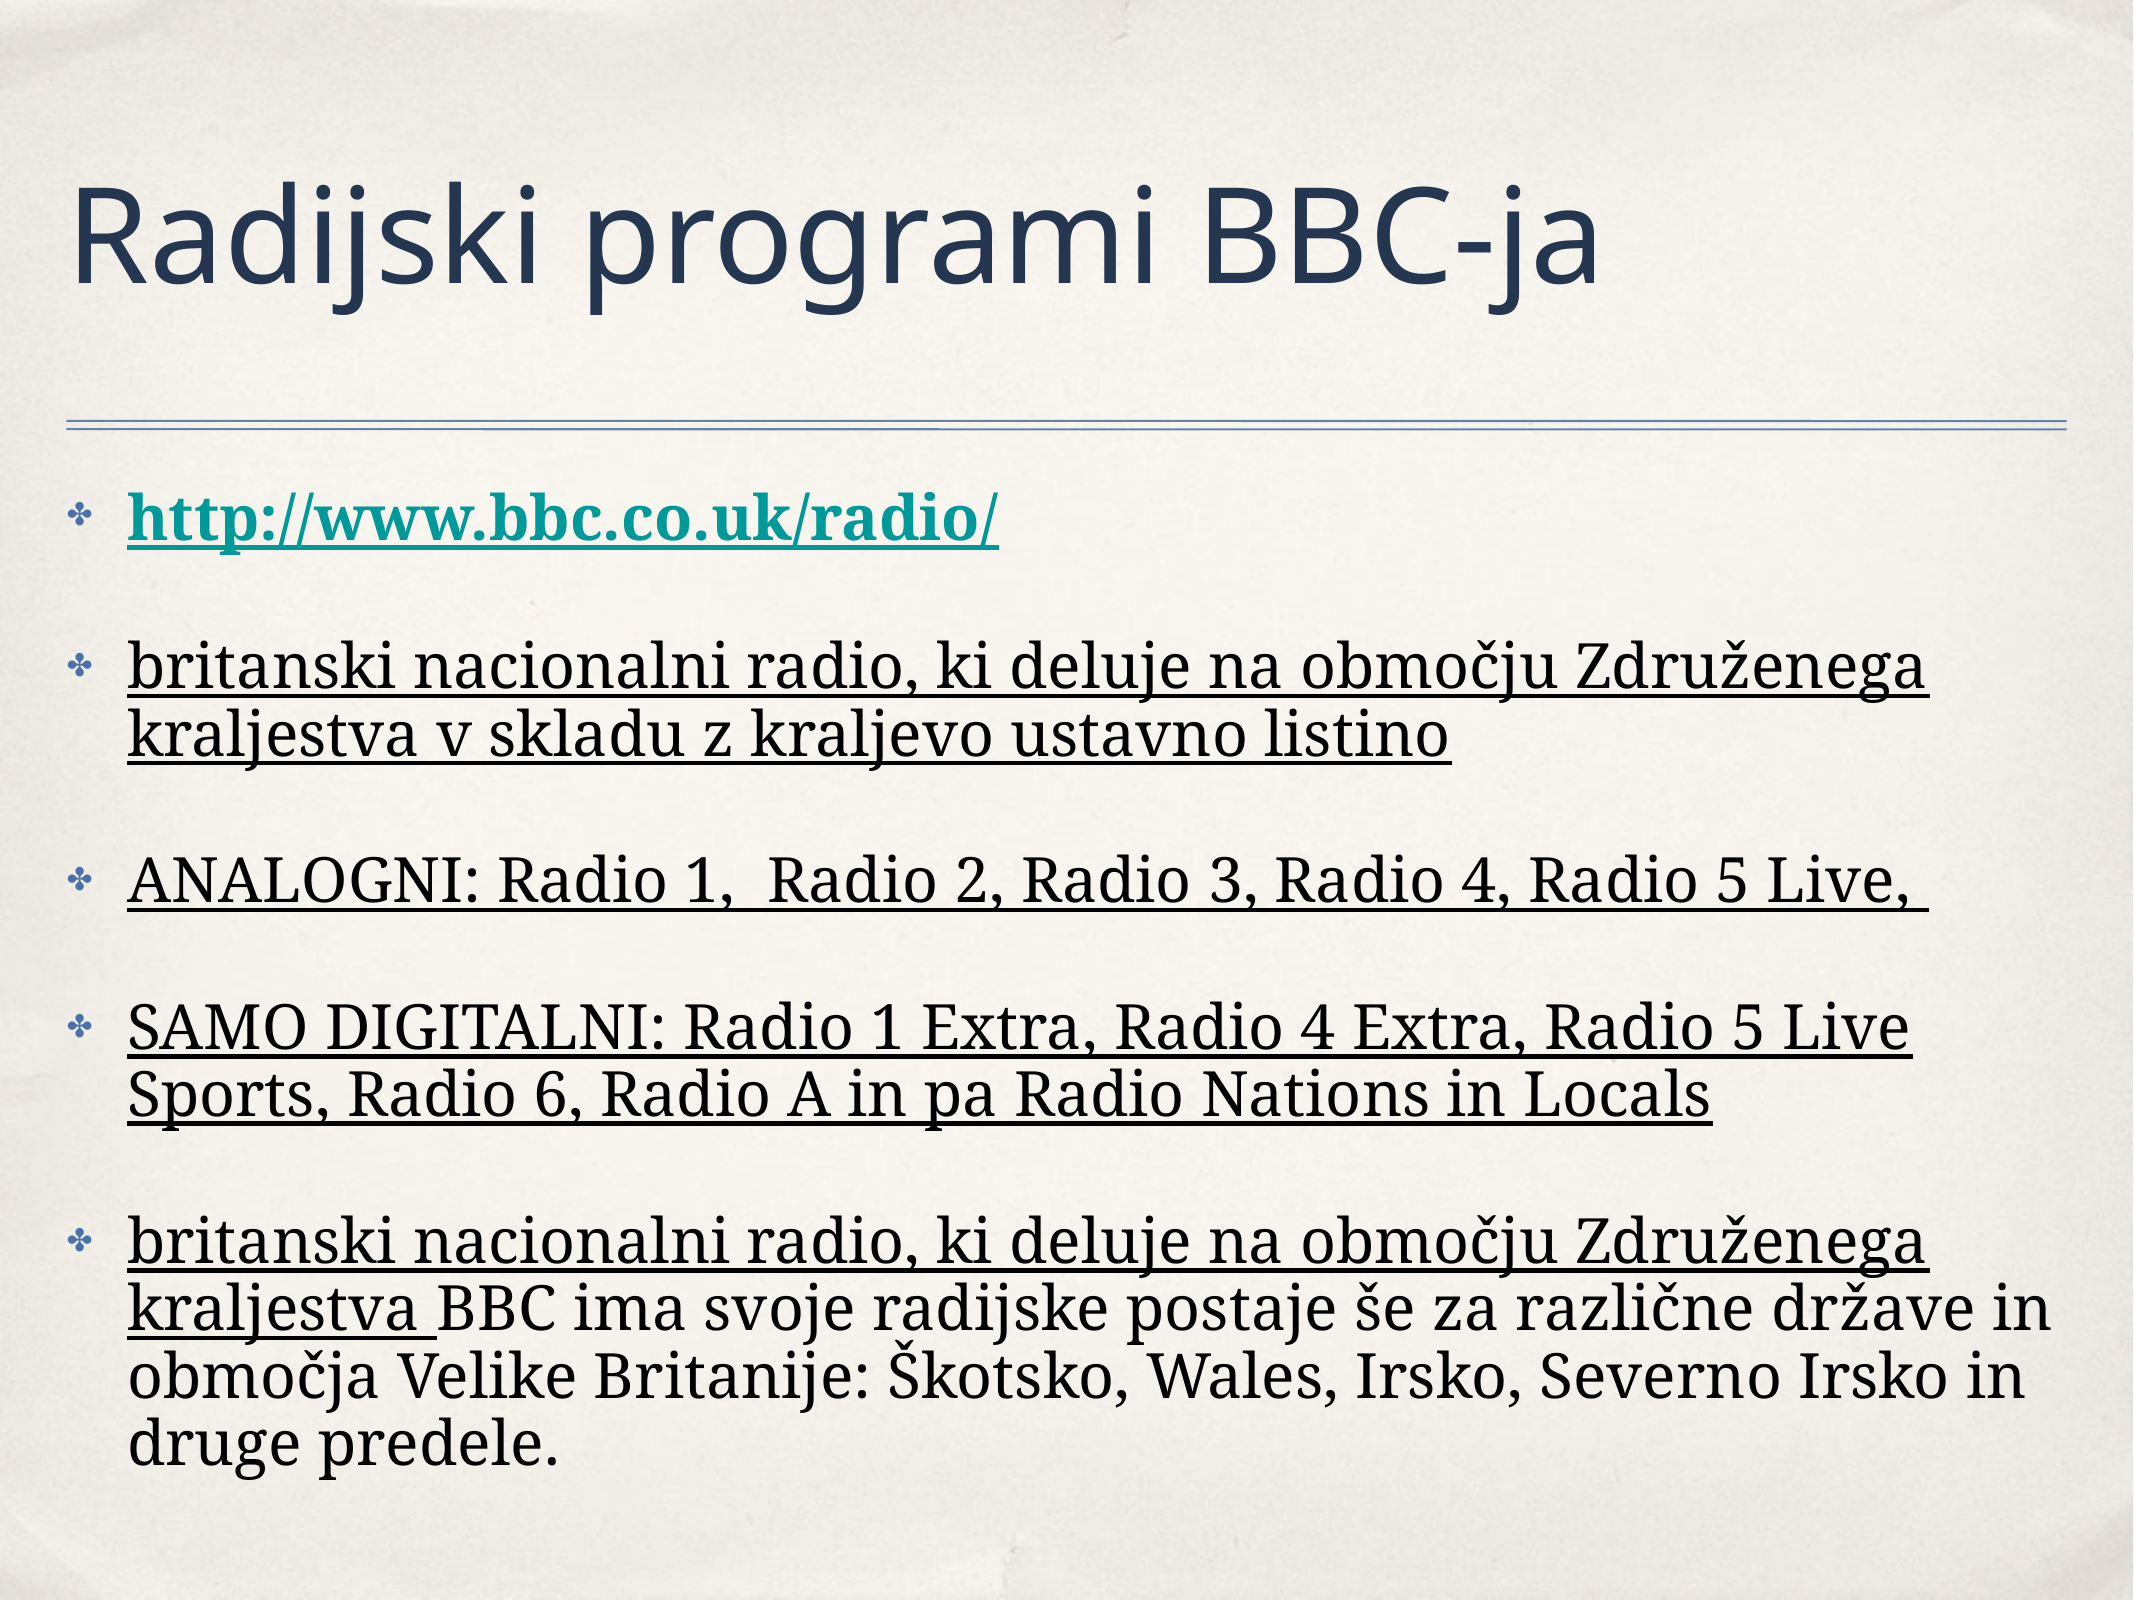

# Radijski programi BBC-ja
http://www.bbc.co.uk/radio/
britanski nacionalni radio, ki deluje na območju Združenega kraljestva v skladu z kraljevo ustavno listino
ANALOGNI: Radio 1, Radio 2, Radio 3, Radio 4, Radio 5 Live,
SAMO DIGITALNI: Radio 1 Extra, Radio 4 Extra, Radio 5 Live Sports, Radio 6, Radio A in pa Radio Nations in Locals
britanski nacionalni radio, ki deluje na območju Združenega kraljestva BBC ima svoje radijske postaje še za različne države in območja Velike Britanije: Škotsko, Wales, Irsko, Severno Irsko in druge predele.